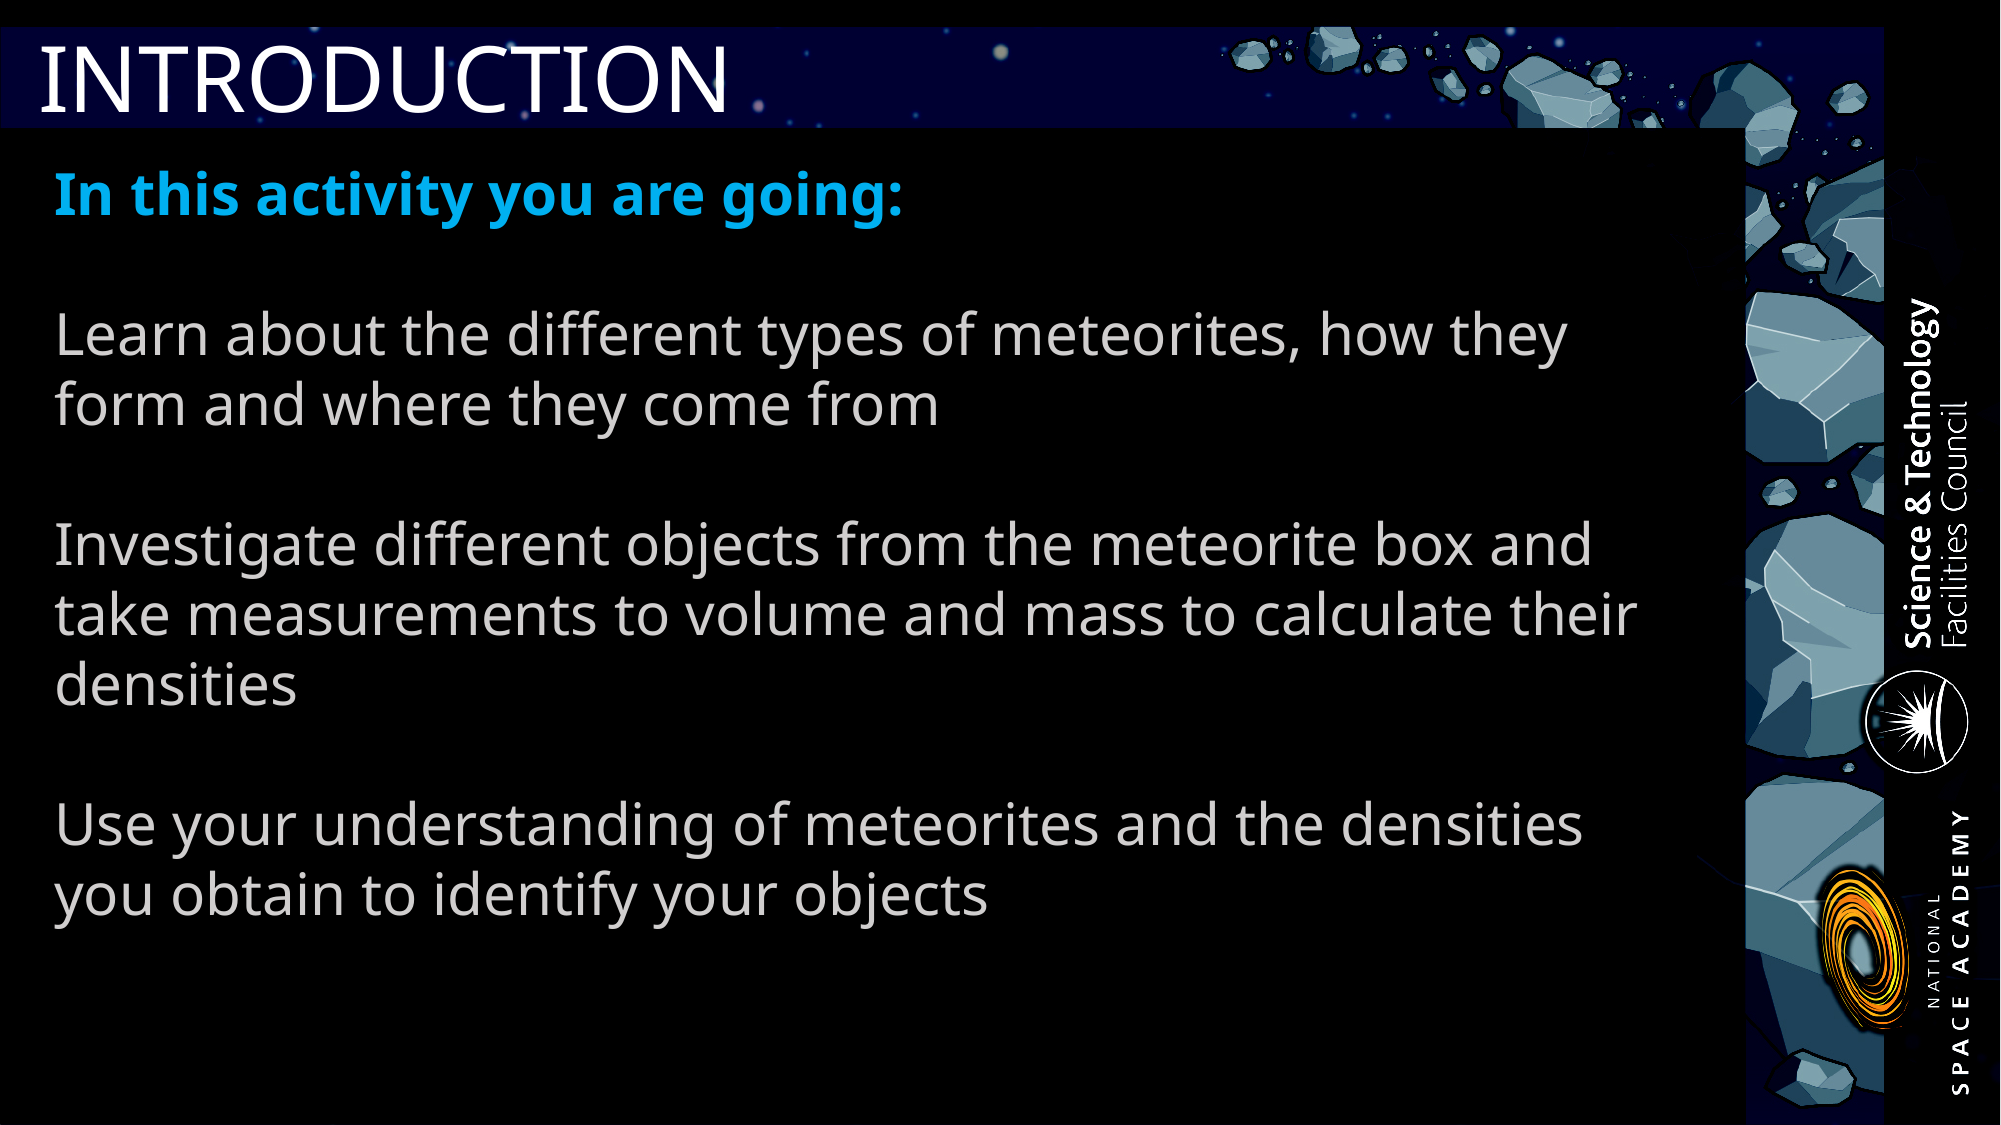

INTRODUCTION
In this activity you are going:
Learn about the different types of meteorites, how they form and where they come from
Investigate different objects from the meteorite box and take measurements to volume and mass to calculate their densities
Use your understanding of meteorites and the densities you obtain to identify your objects
Branding